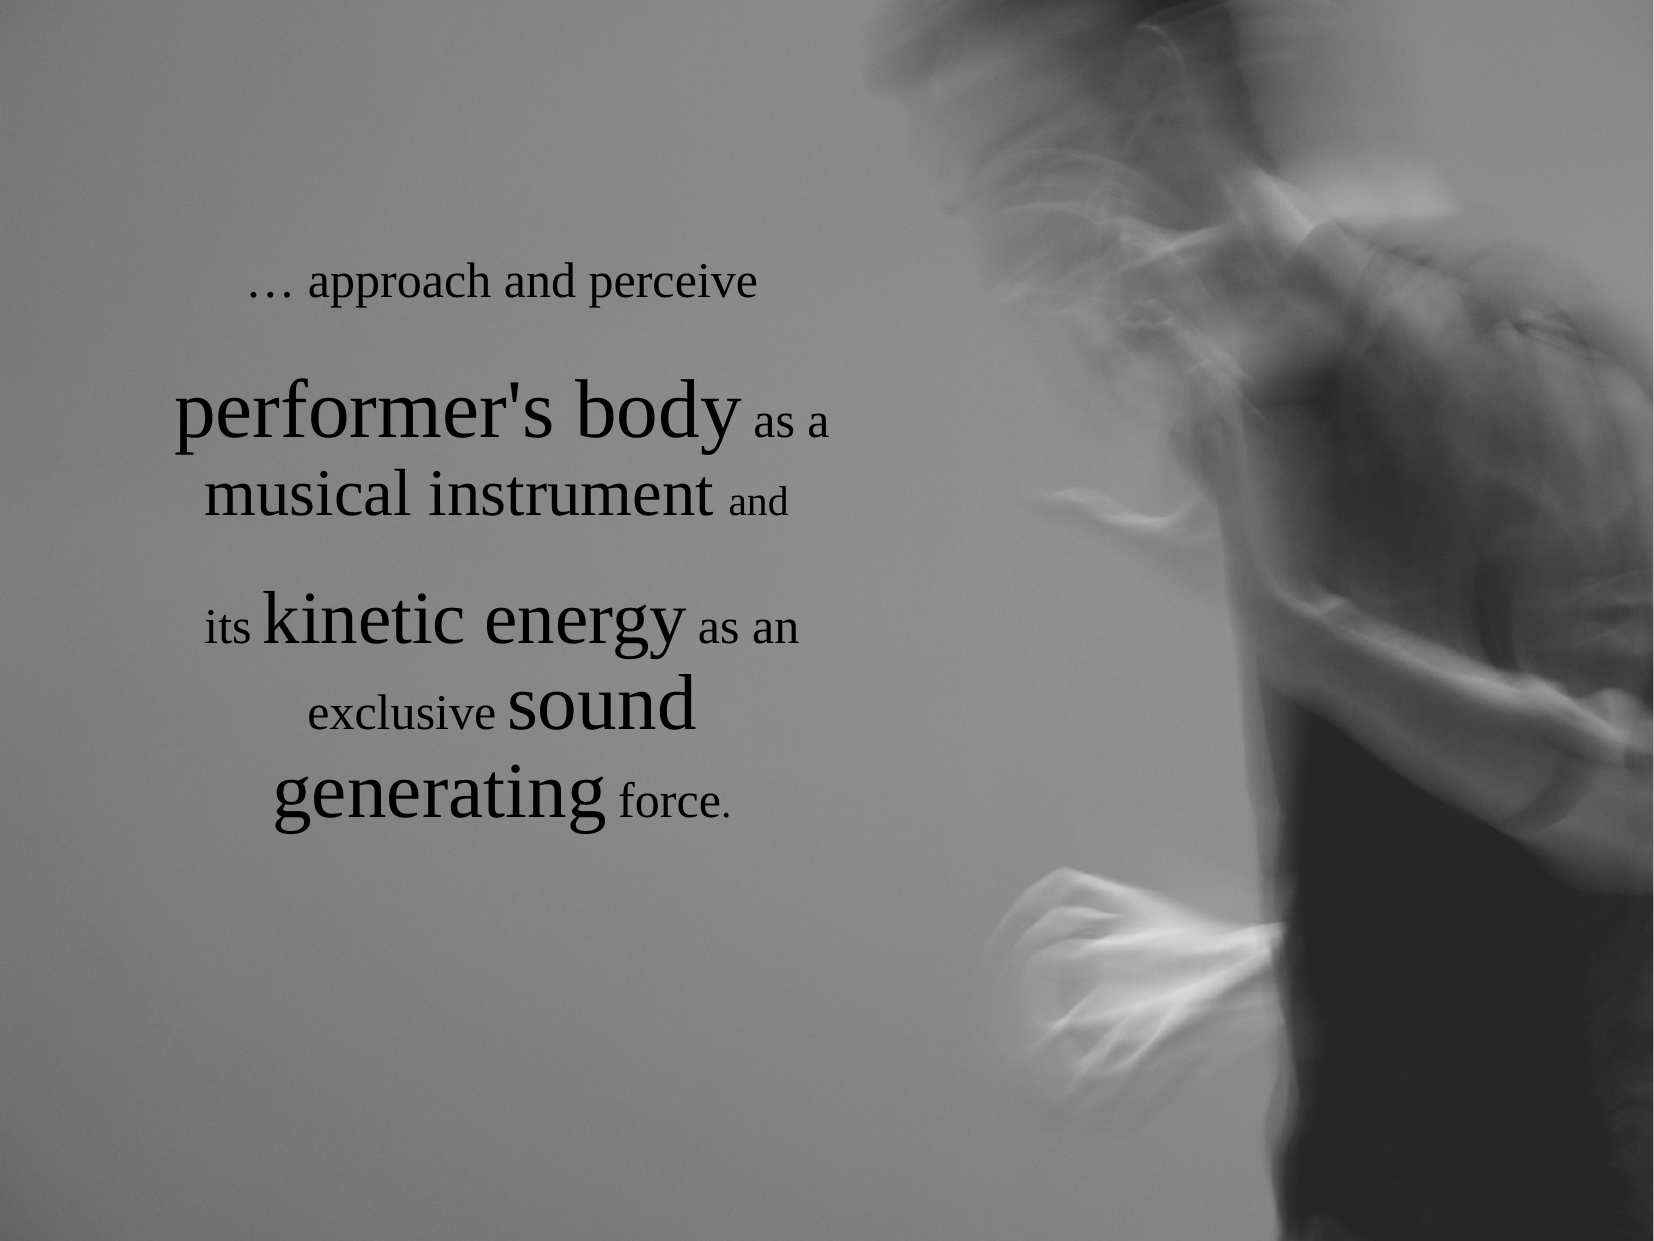

#
… approach and perceive
performer's body as a musical instrument and
its kinetic energy as an exclusive sound generating force.